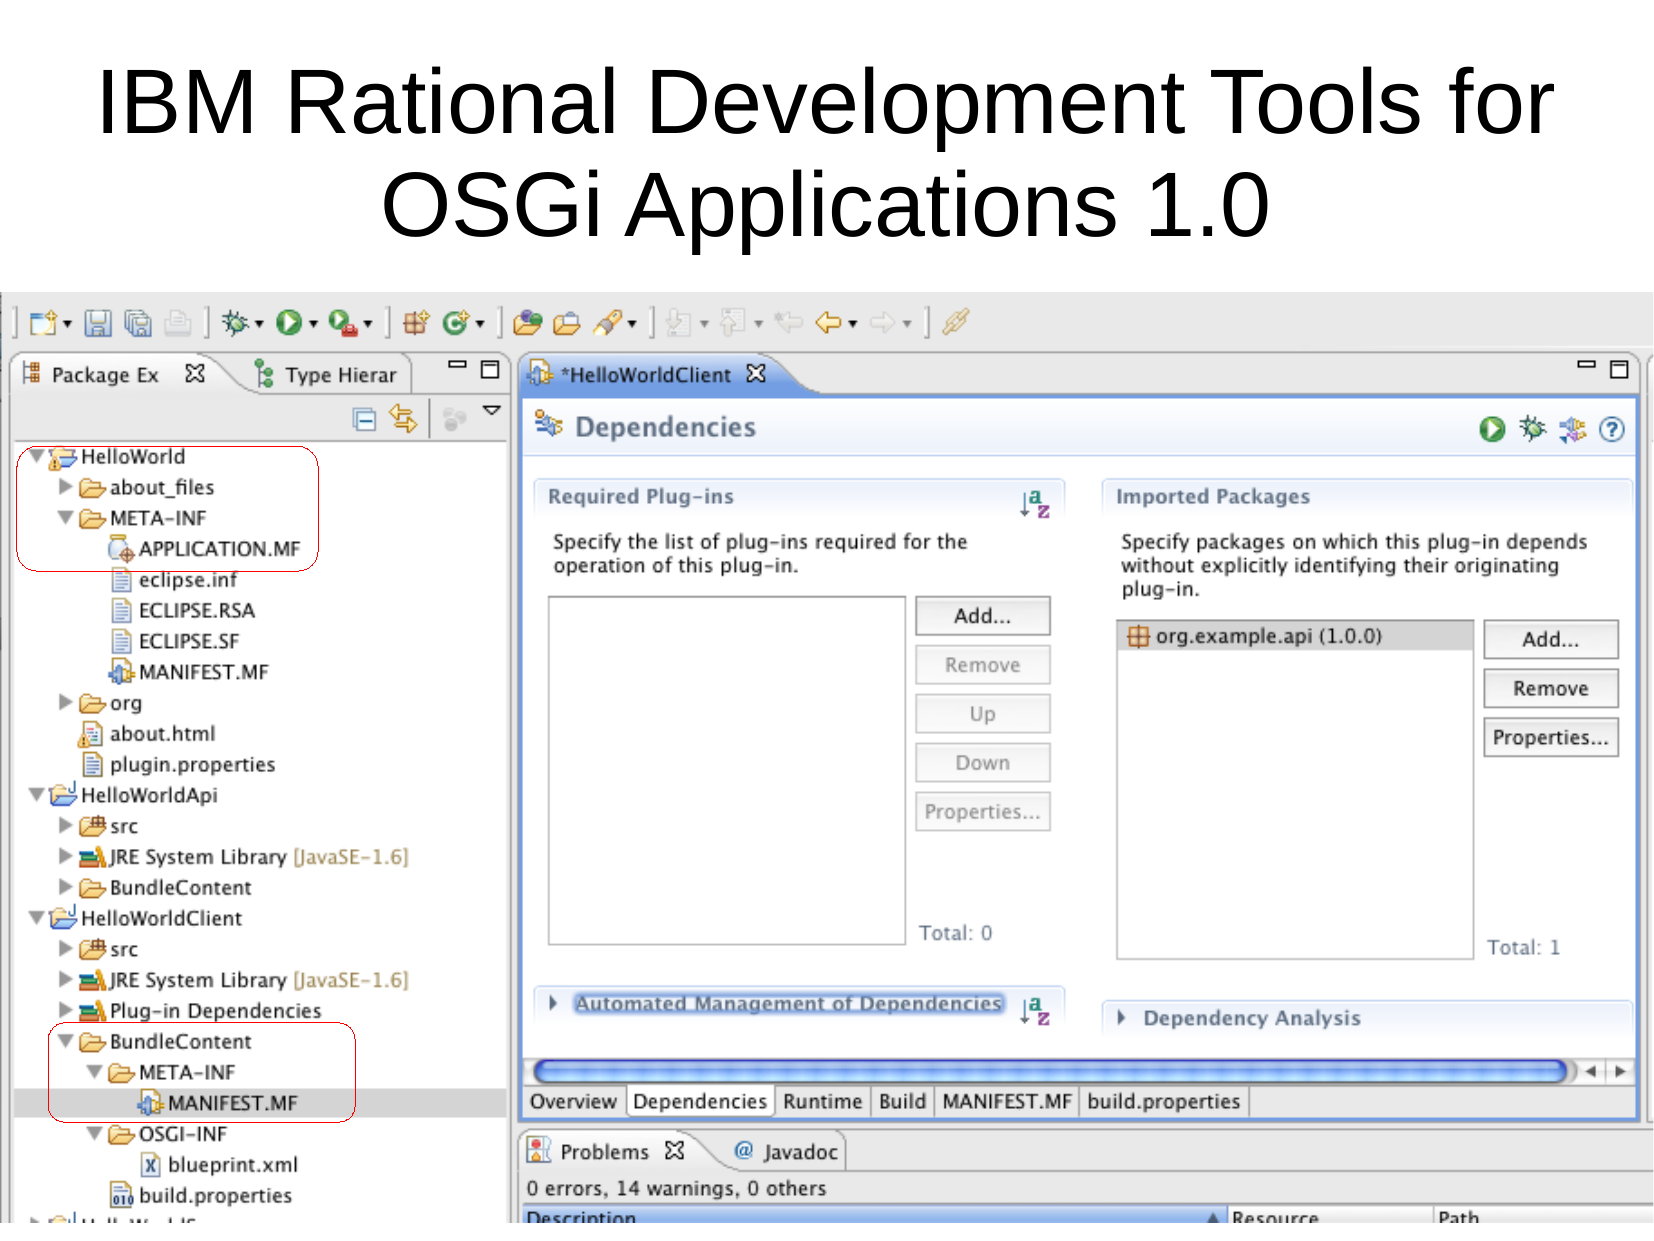

# IBM Rational Development Tools for OSGi Applications 1.0